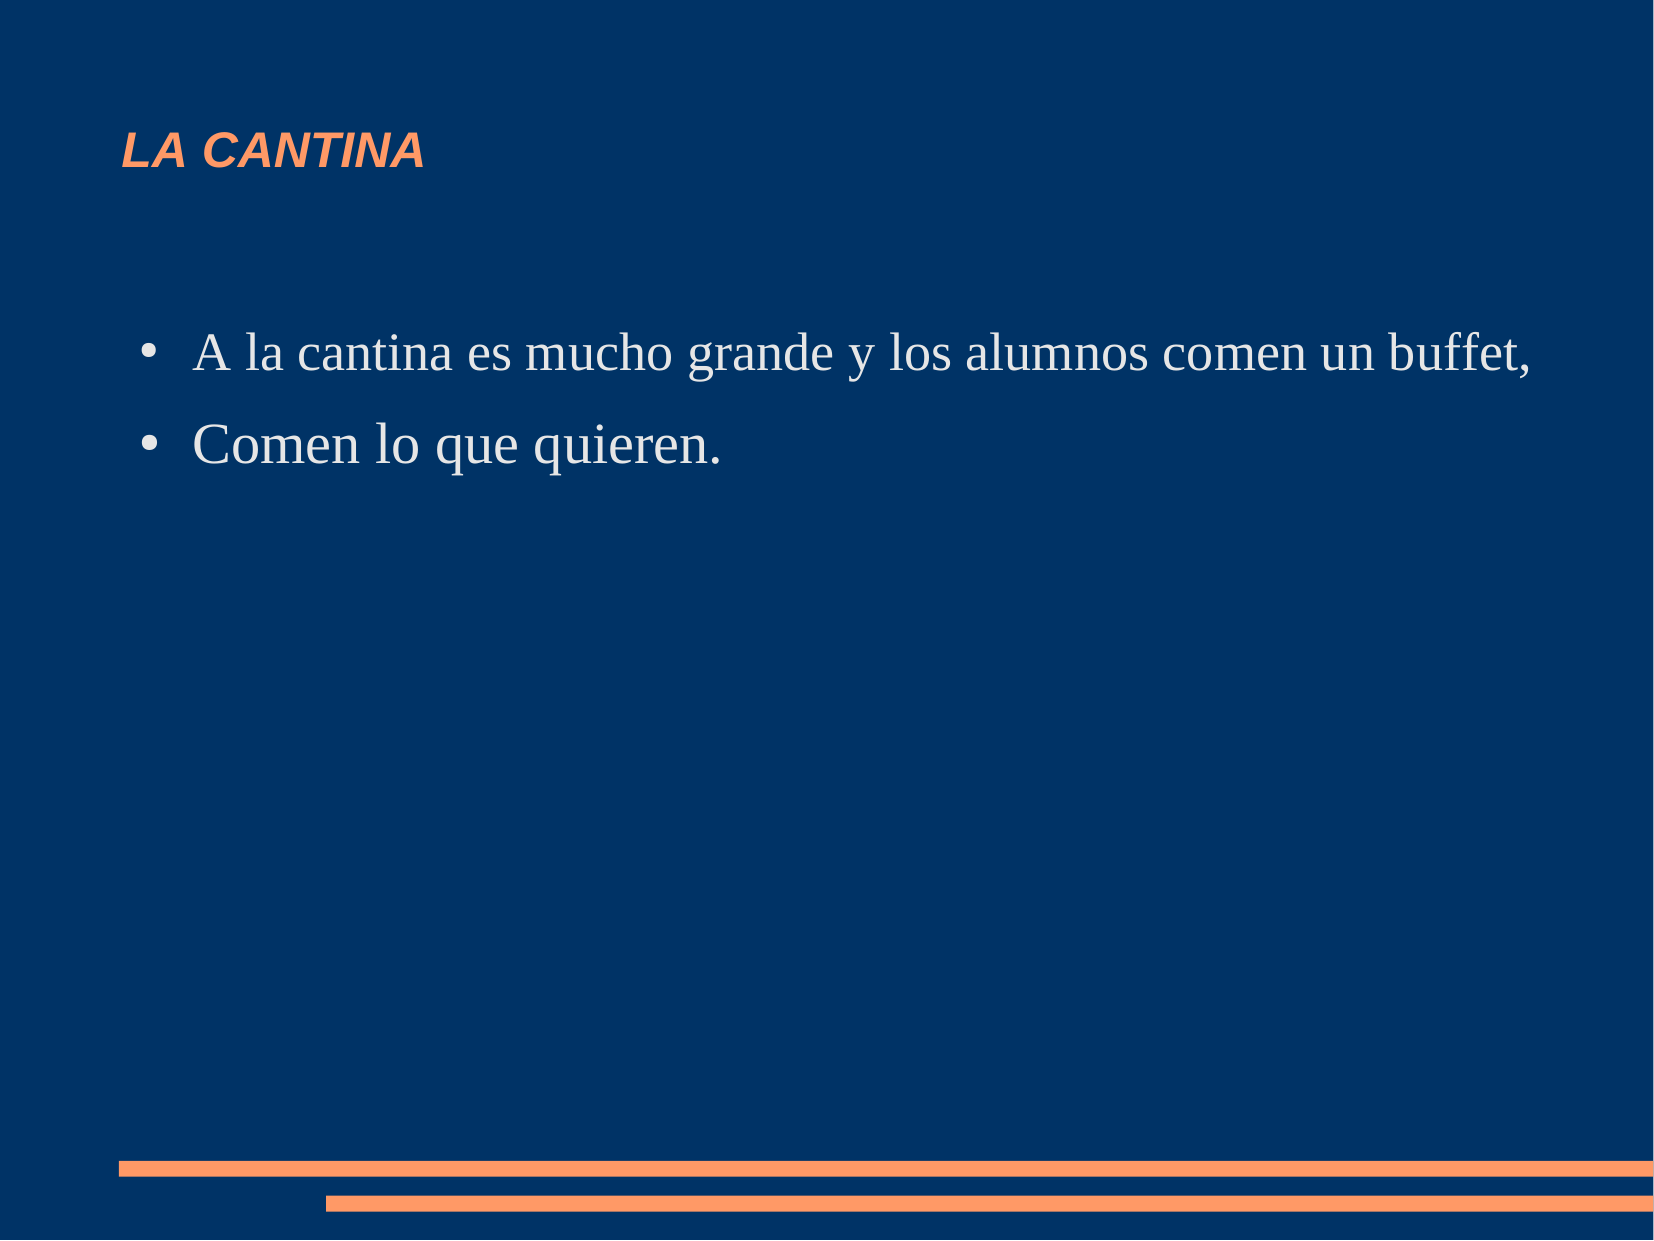

# LA CANTINA
A la cantina es mucho grande y los alumnos comen un buffet,
Comen lo que quieren.